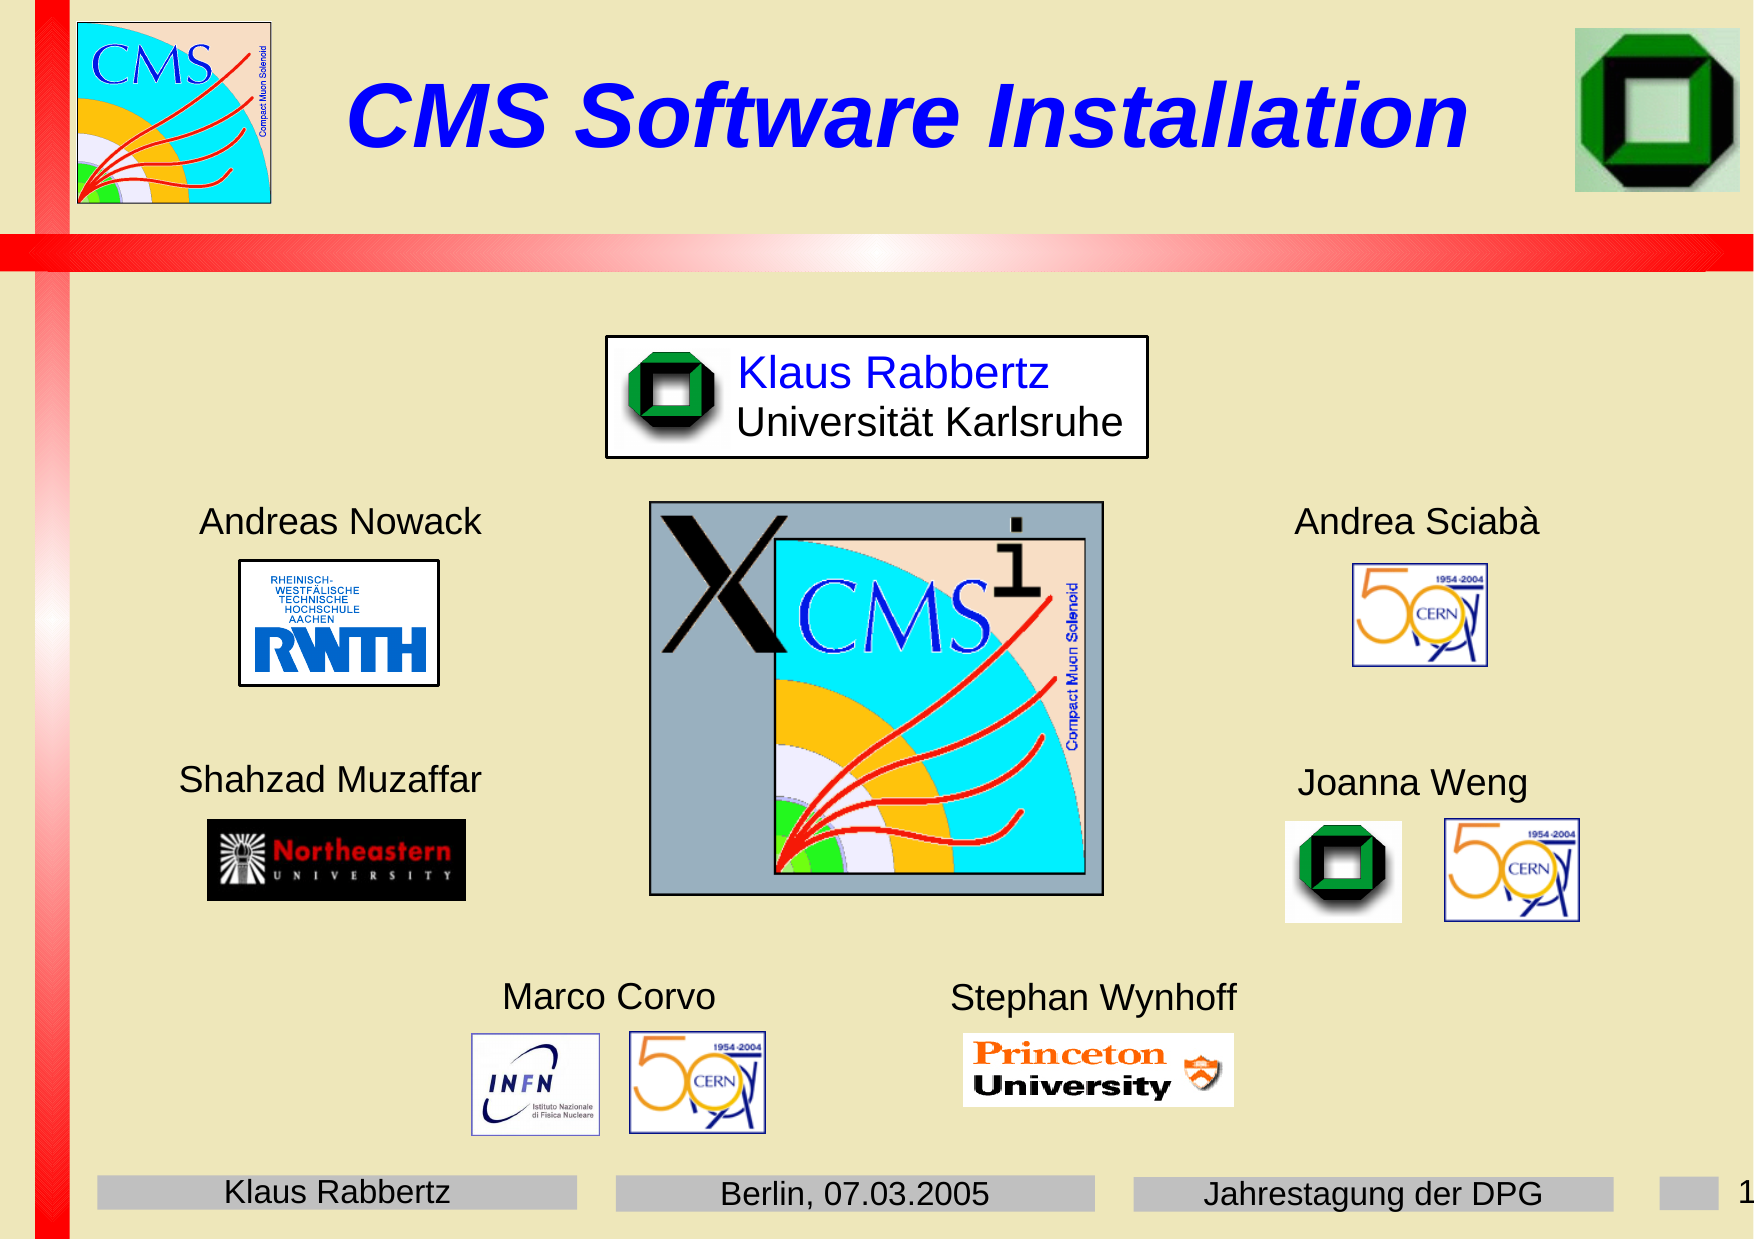

# CMS Software Installation
Klaus Rabbertz
Universität Karlsruhe
Andreas Nowack
Andrea Sciabà
Shahzad Muzaffar
Joanna Weng
Marco Corvo
Stephan Wynhoff